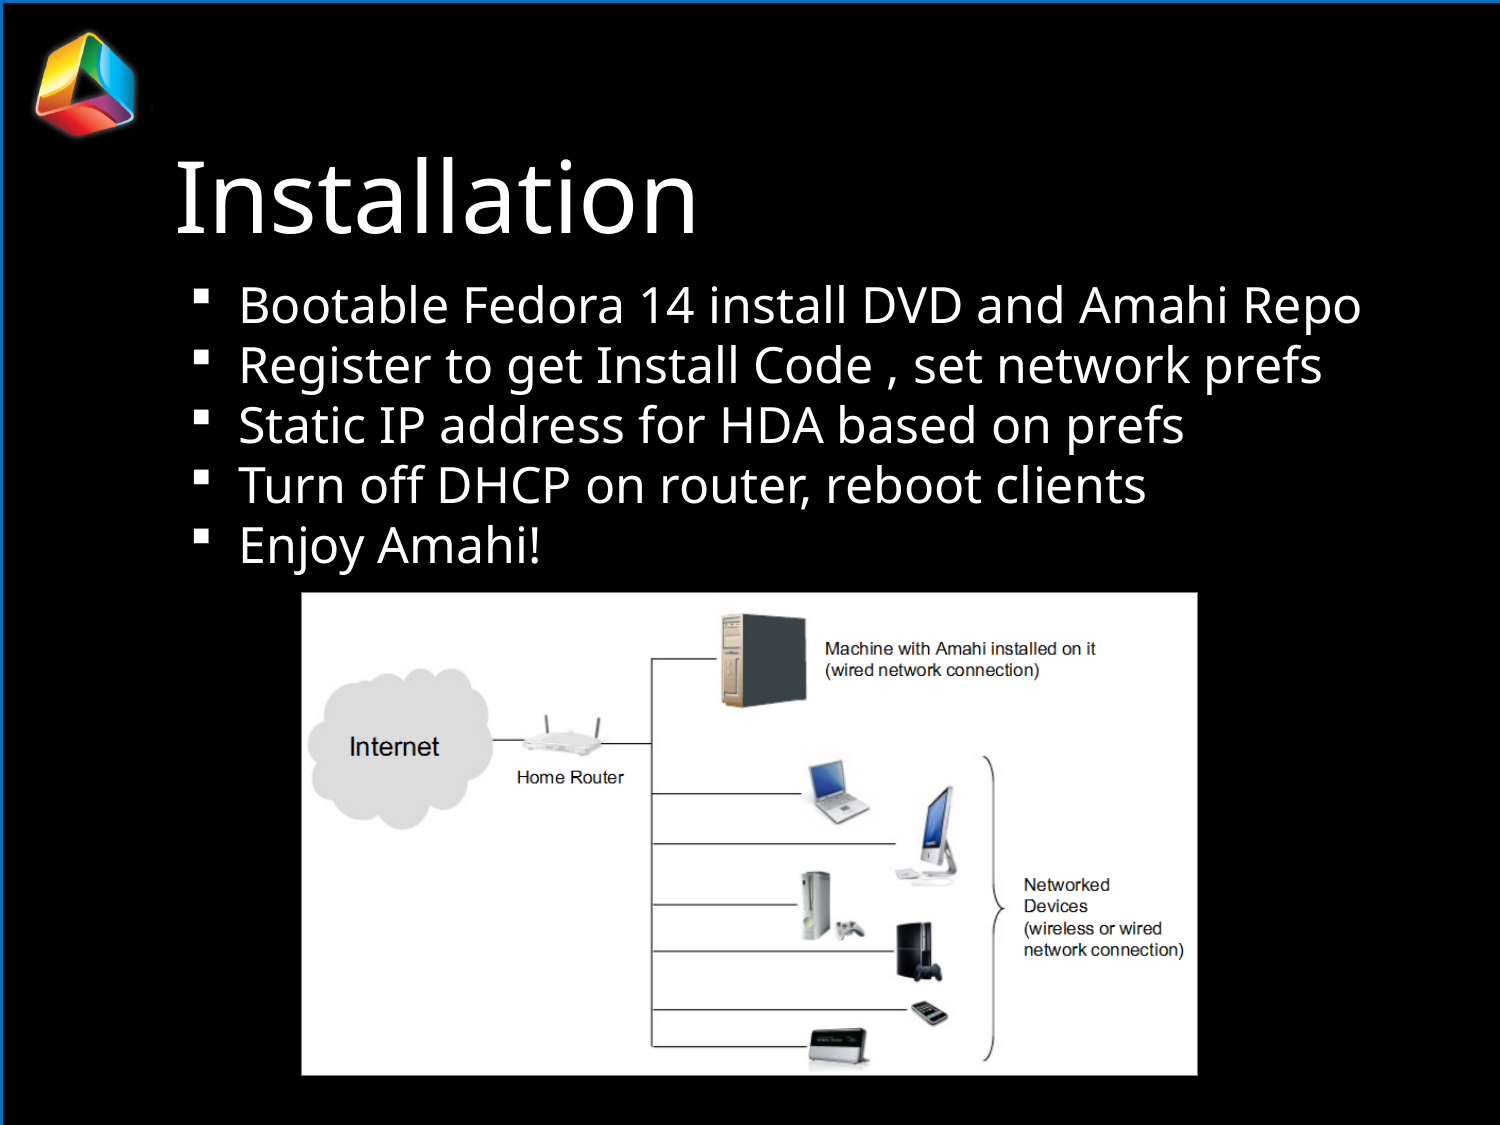

Installation
 Bootable Fedora 14 install DVD and Amahi Repo
 Register to get Install Code , set network prefs
 Static IP address for HDA based on prefs
 Turn off DHCP on router, reboot clients
 Enjoy Amahi!
# Installation